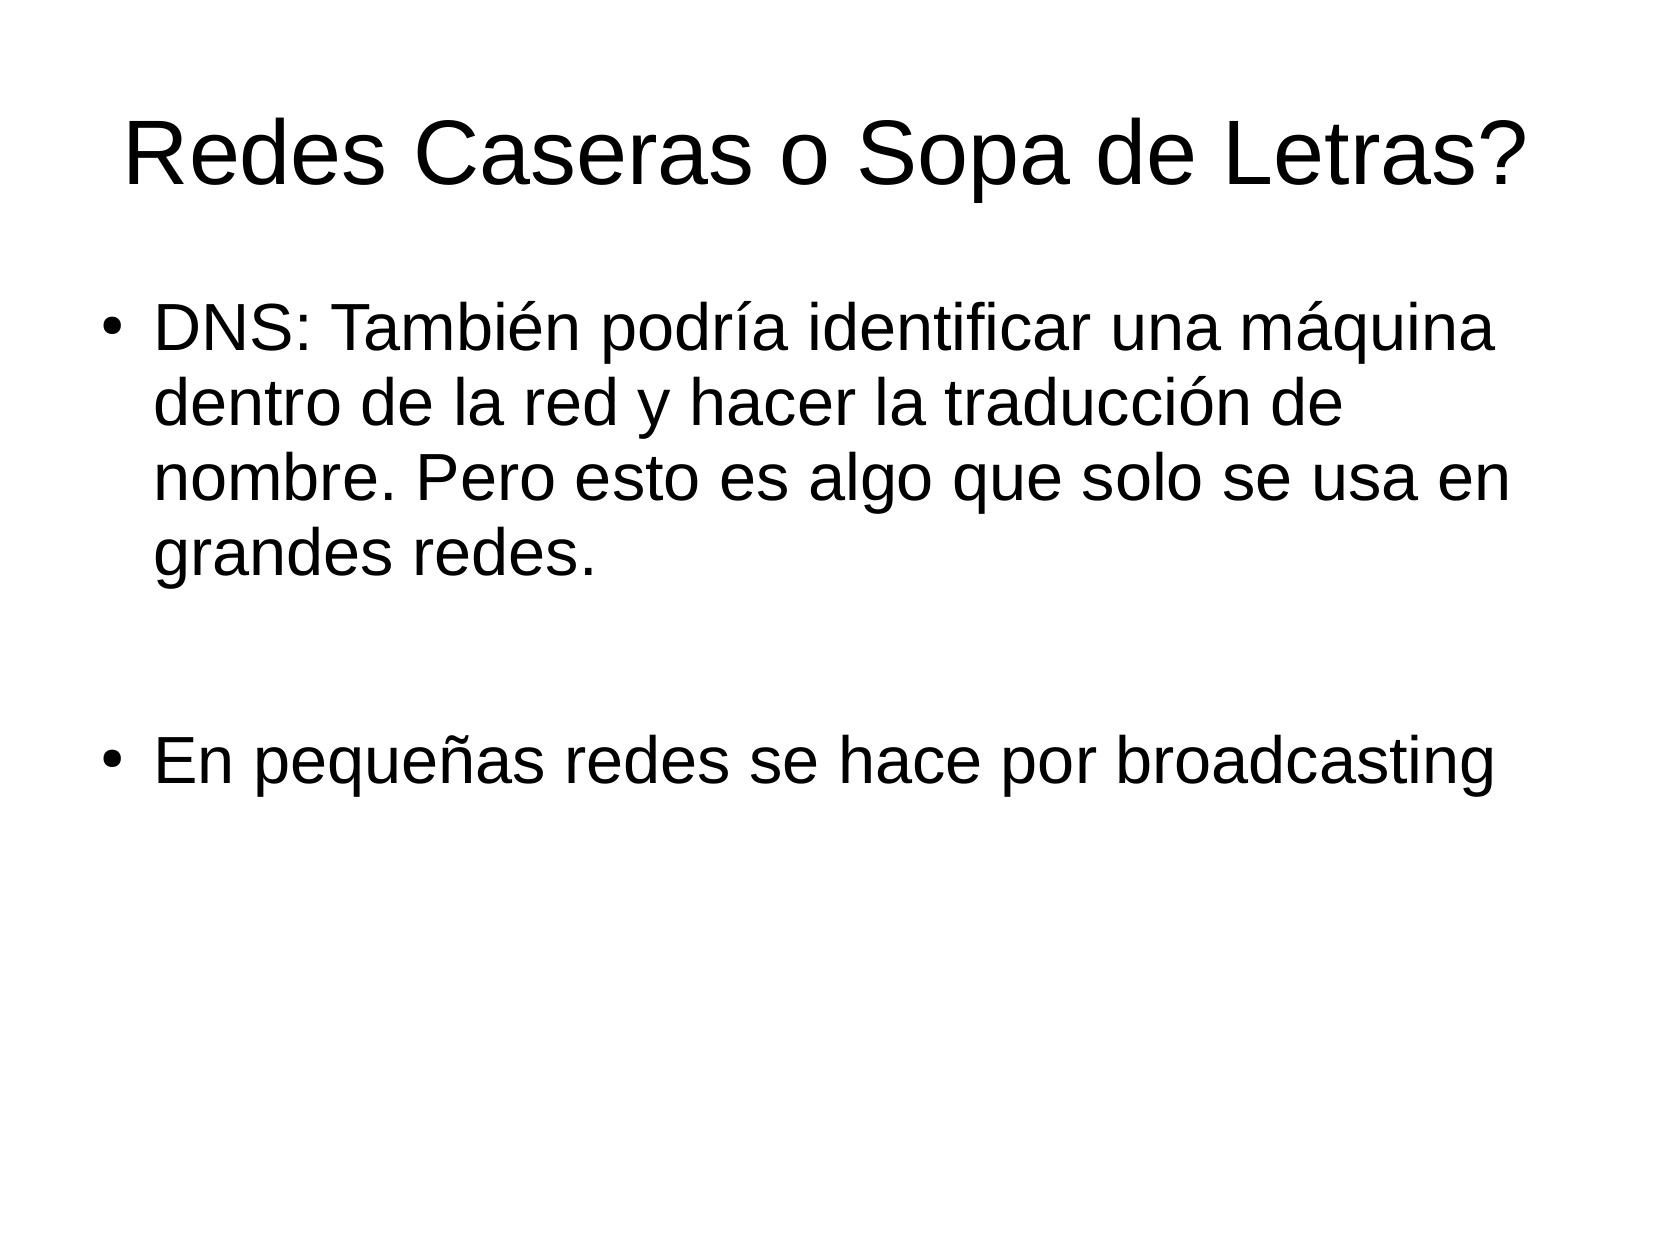

# Redes Caseras o Sopa de Letras?
DNS: También podría identificar una máquina dentro de la red y hacer la traducción de nombre. Pero esto es algo que solo se usa en grandes redes.
En pequeñas redes se hace por broadcasting